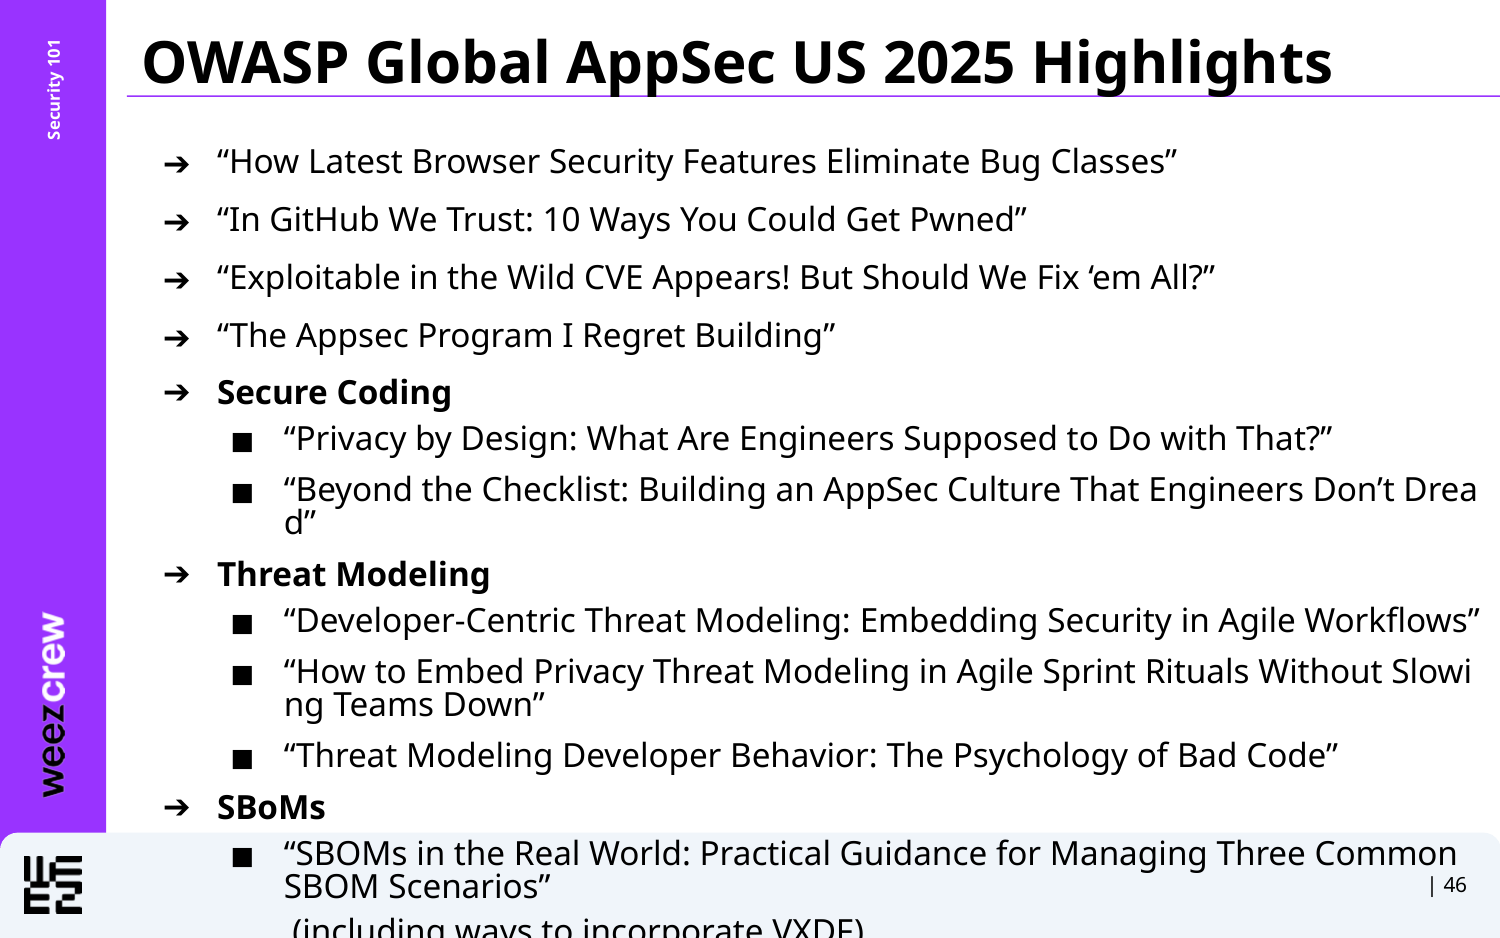

# OWASP Global AppSec US 2025 Highlights
“How Latest Browser Security Features Eliminate Bug Classes”
“In GitHub We Trust: 10 Ways You Could Get Pwned”
“Exploitable in the Wild CVE Appears! But Should We Fix ‘em All?”
“The Appsec Program I Regret Building”
Secure Coding
“Privacy by Design: What Are Engineers Supposed to Do with That?”
“Beyond the Checklist: Building an AppSec Culture That Engineers Don’t Dread”
Threat Modeling
“Developer-Centric Threat Modeling: Embedding Security in Agile Workflows”
“How to Embed Privacy Threat Modeling in Agile Sprint Rituals Without Slowing Teams Down”
“Threat Modeling Developer Behavior: The Psychology of Bad Code”
SBoMs
“SBOMs in the Real World: Practical Guidance for Managing Three Common SBOM Scenarios” (including ways to incorporate VXDF)
Security 101